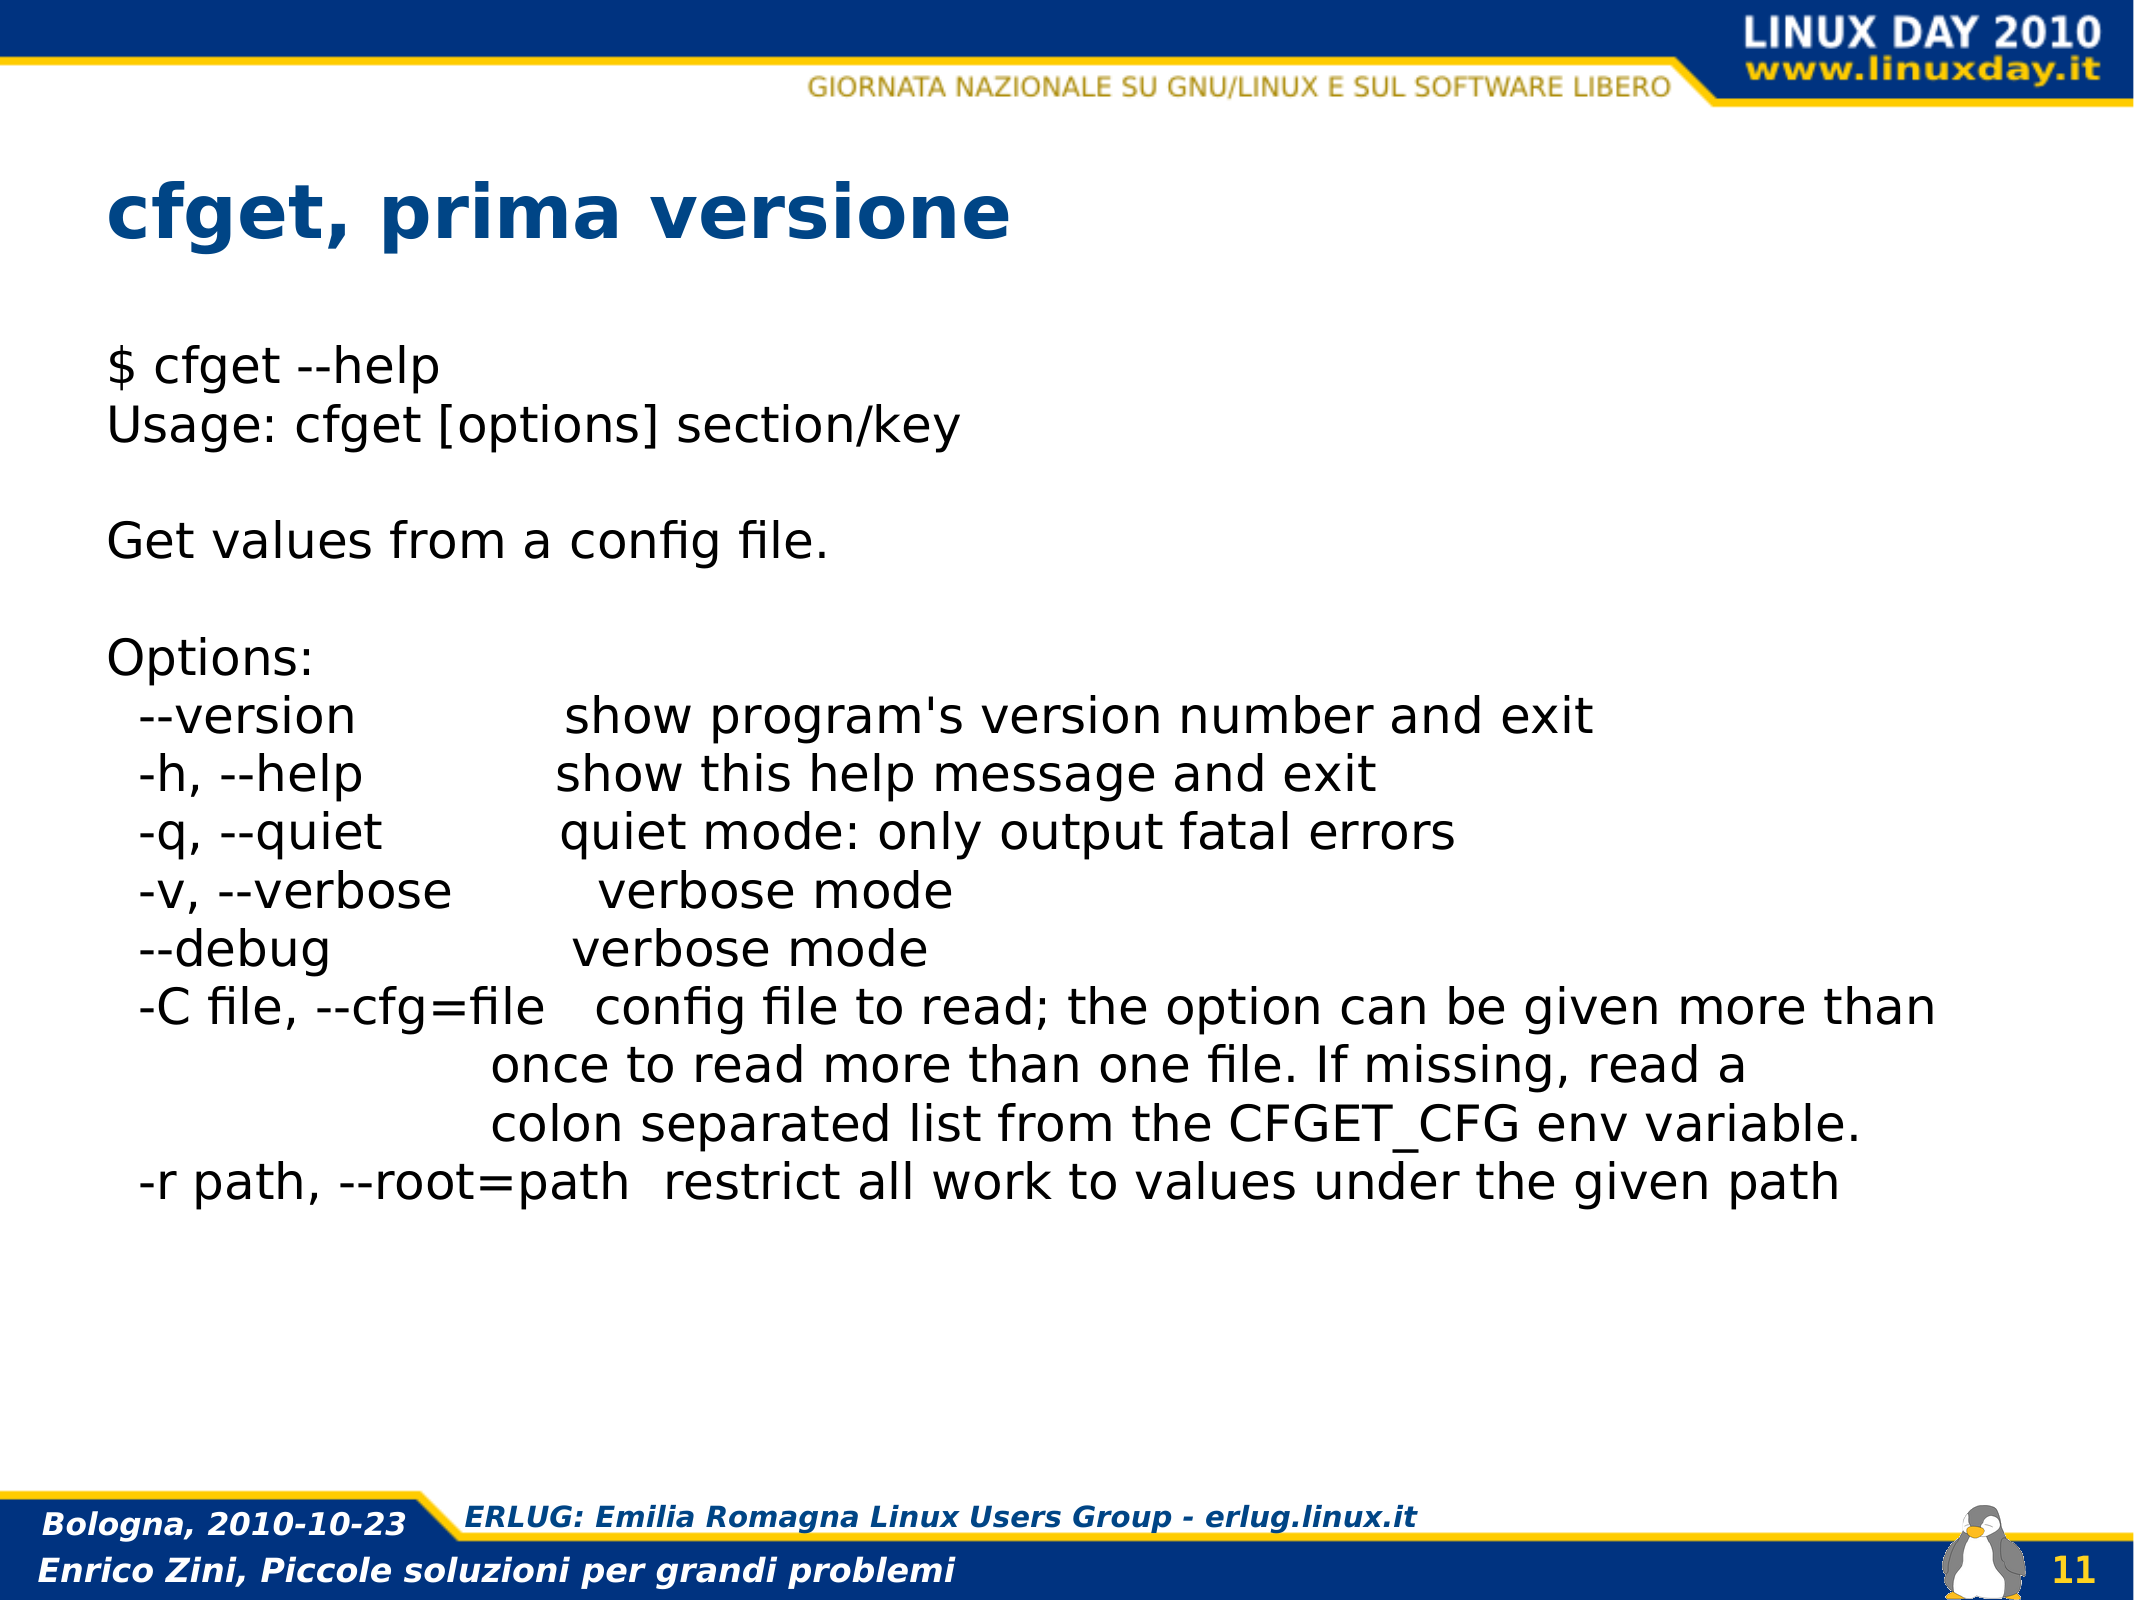

# cfget, prima versione
$ cfget --help
Usage: cfget [options] section/key
Get values from a config file.
Options:
 --version show program's version number and exit
 -h, --help show this help message and exit
 -q, --quiet quiet mode: only output fatal errors
 -v, --verbose verbose mode
 --debug verbose mode
 -C file, --cfg=file config file to read; the option can be given more than
 once to read more than one file. If missing, read a
 colon separated list from the CFGET_CFG env variable.
 -r path, --root=path restrict all work to values under the given path